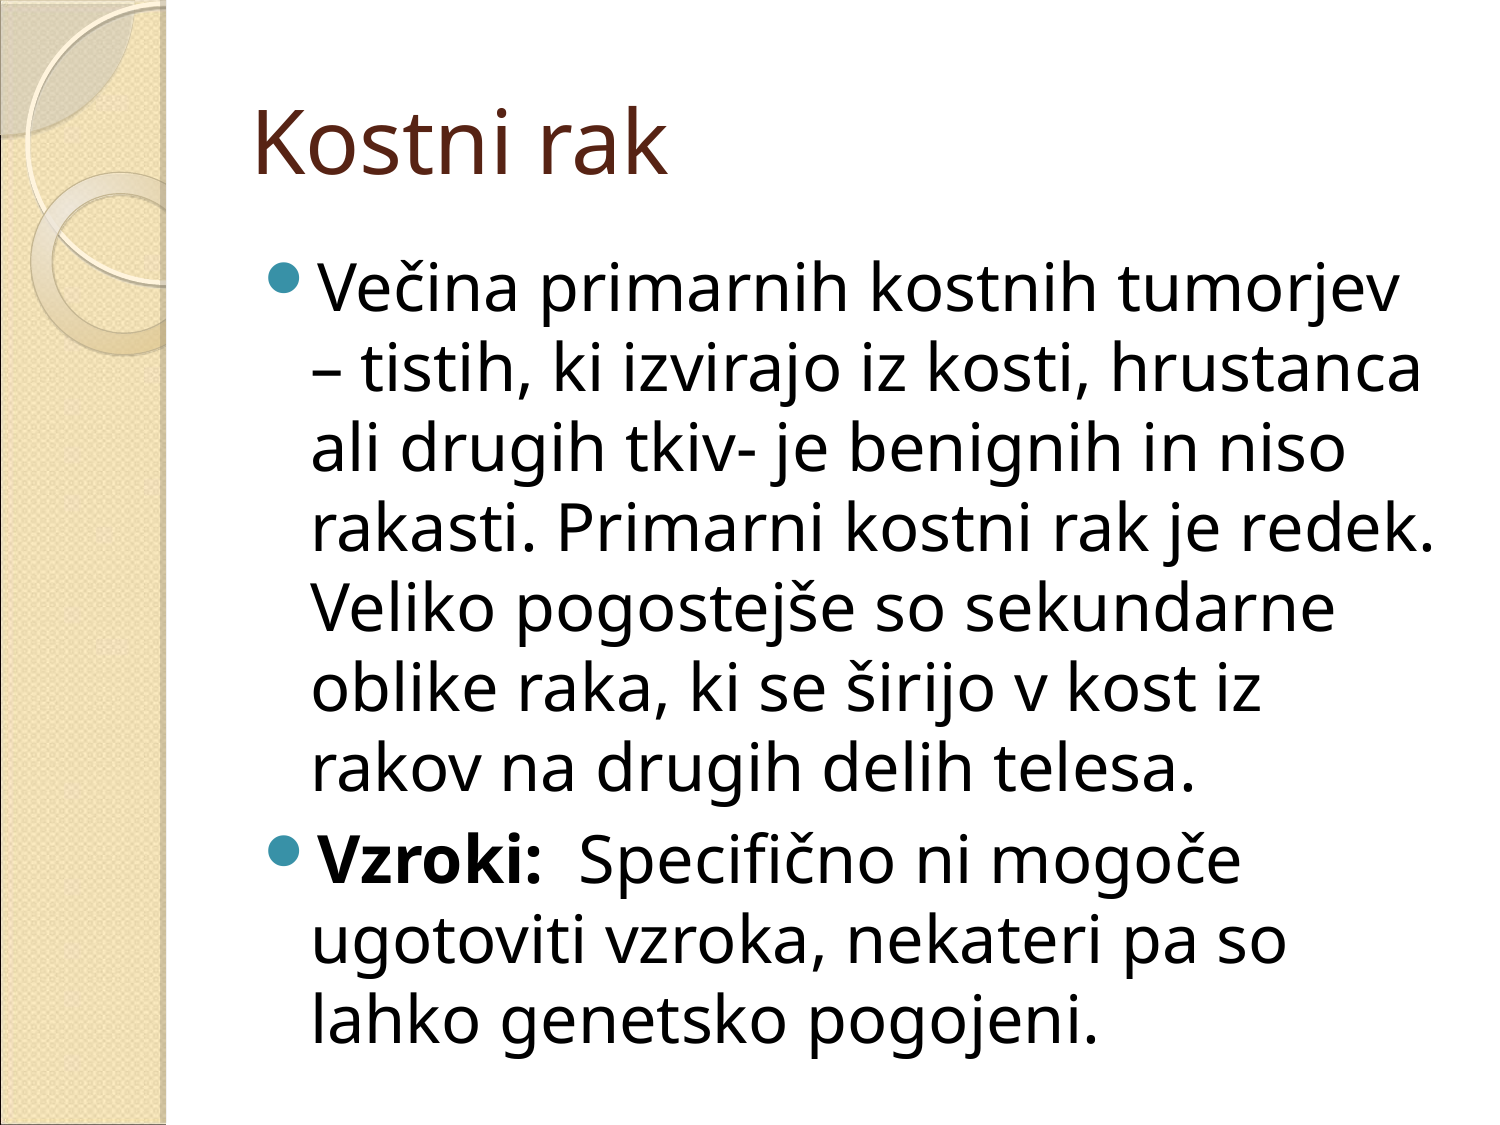

# Kostni rak
Večina primarnih kostnih tumorjev – tistih, ki izvirajo iz kosti, hrustanca ali drugih tkiv- je benignih in niso rakasti. Primarni kostni rak je redek. Veliko pogostejše so sekundarne oblike raka, ki se širijo v kost iz rakov na drugih delih telesa.
Vzroki: Specifično ni mogoče ugotoviti vzroka, nekateri pa so lahko genetsko pogojeni.